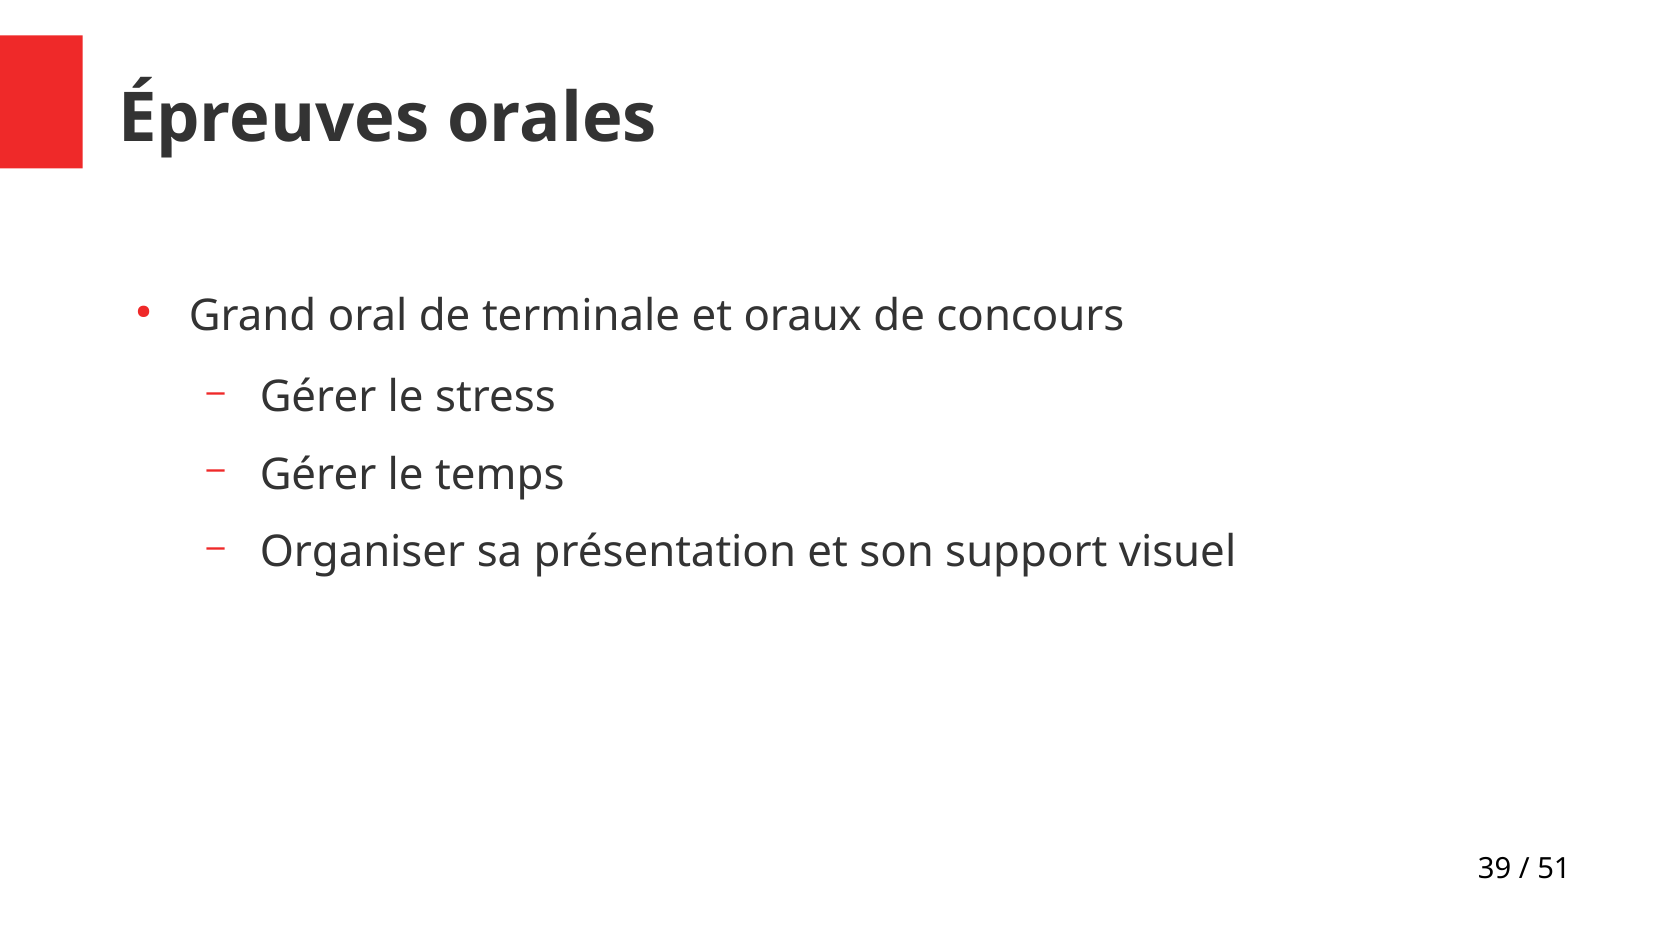

# Épreuves orales
Grand oral de terminale et oraux de concours
Gérer le stress
Gérer le temps
Organiser sa présentation et son support visuel
39